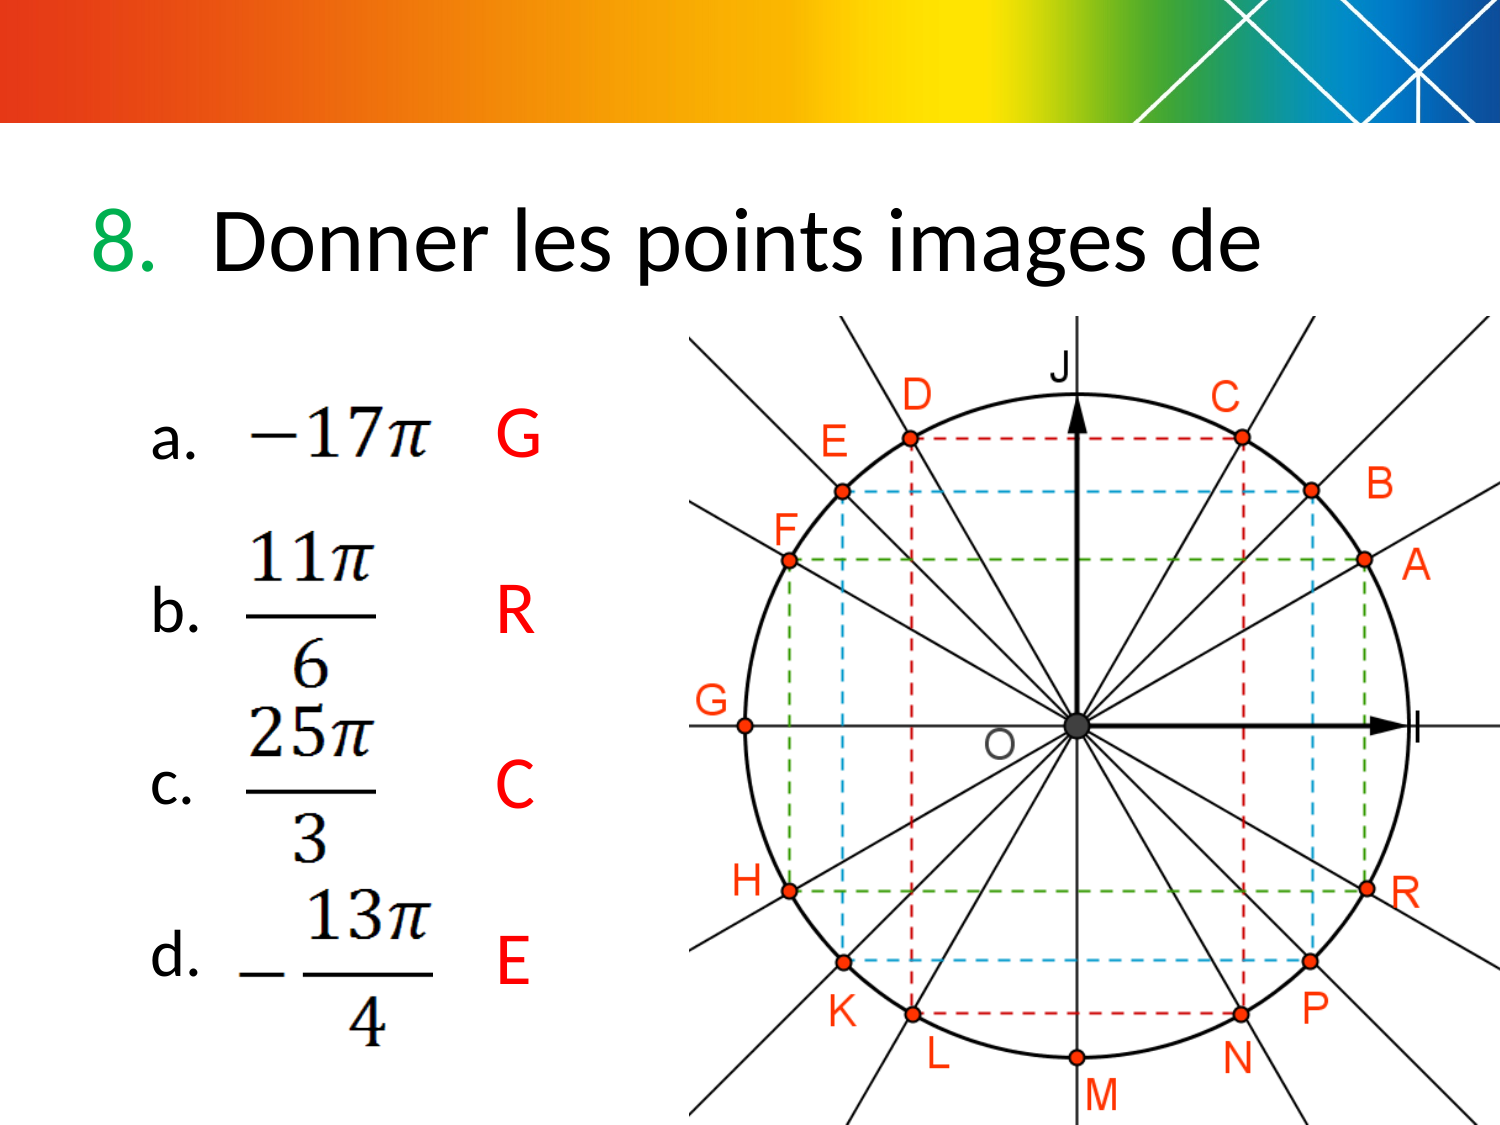

# Donner les points images de
G
a.
b.
c.
d.
R
C
E